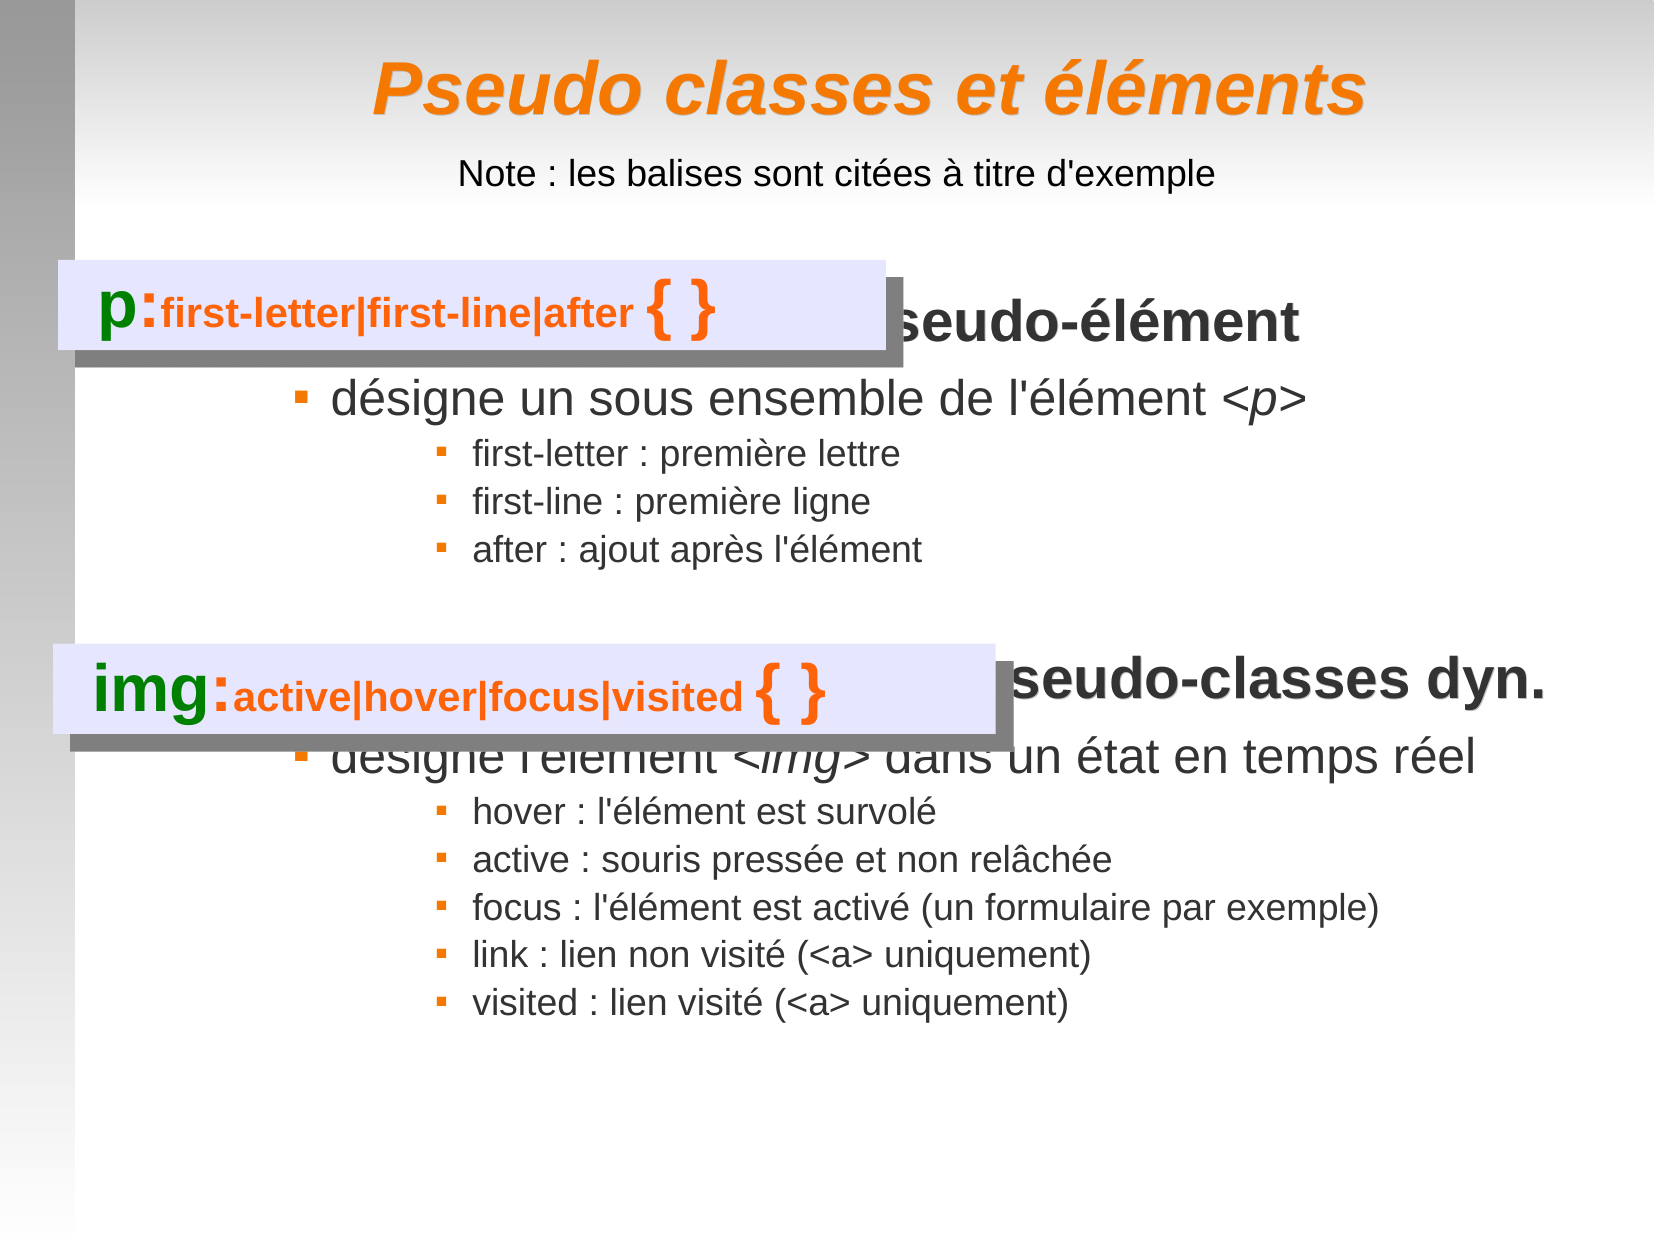

# Pseudo classes et éléments
Note : les balises sont citées à titre d'exemple
 p:first-letter|first-line|after { }
.									pseudo-élément
désigne un sous ensemble de l'élément <p>
first-letter : première lettre
first-line : première ligne
after : ajout après l'élément
.										 pseudo-classes dyn.
désigne l'élément <img> dans un état en temps réel
hover : l'élément est survolé
active : souris pressée et non relâchée
focus : l'élément est activé (un formulaire par exemple)
link : lien non visité (<a> uniquement)
visited : lien visité (<a> uniquement)
 img:active|hover|focus|visited { }